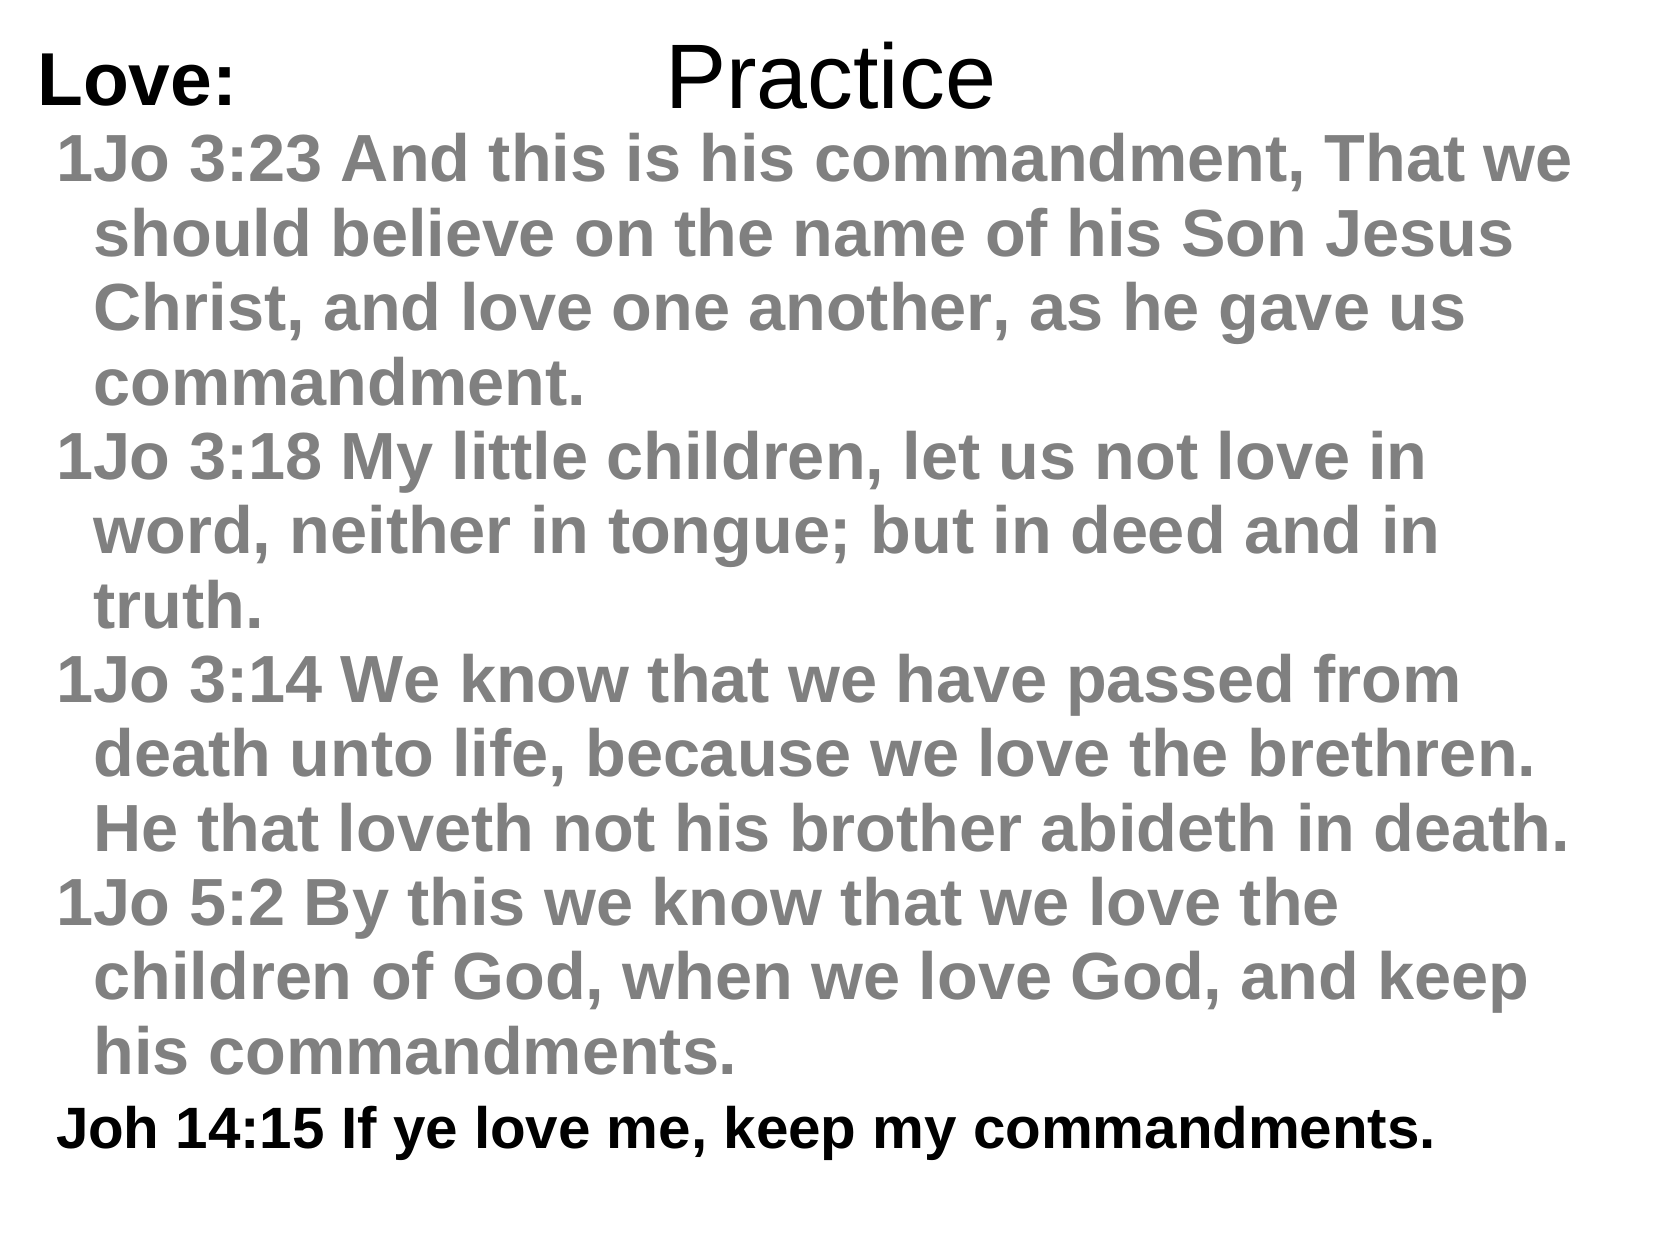

# Practice
Love:
 1Jo 3:23 And this is his commandment, That we should believe on the name of his Son Jesus Christ, and love one another, as he gave us commandment.
 1Jo 3:18 My little children, let us not love in word, neither in tongue; but in deed and in truth.
 1Jo 3:14 We know that we have passed from death unto life, because we love the brethren. He that loveth not his brother abideth in death.
 1Jo 5:2 By this we know that we love the children of God, when we love God, and keep his commandments.
 Joh 14:15 If ye love me, keep my commandments.